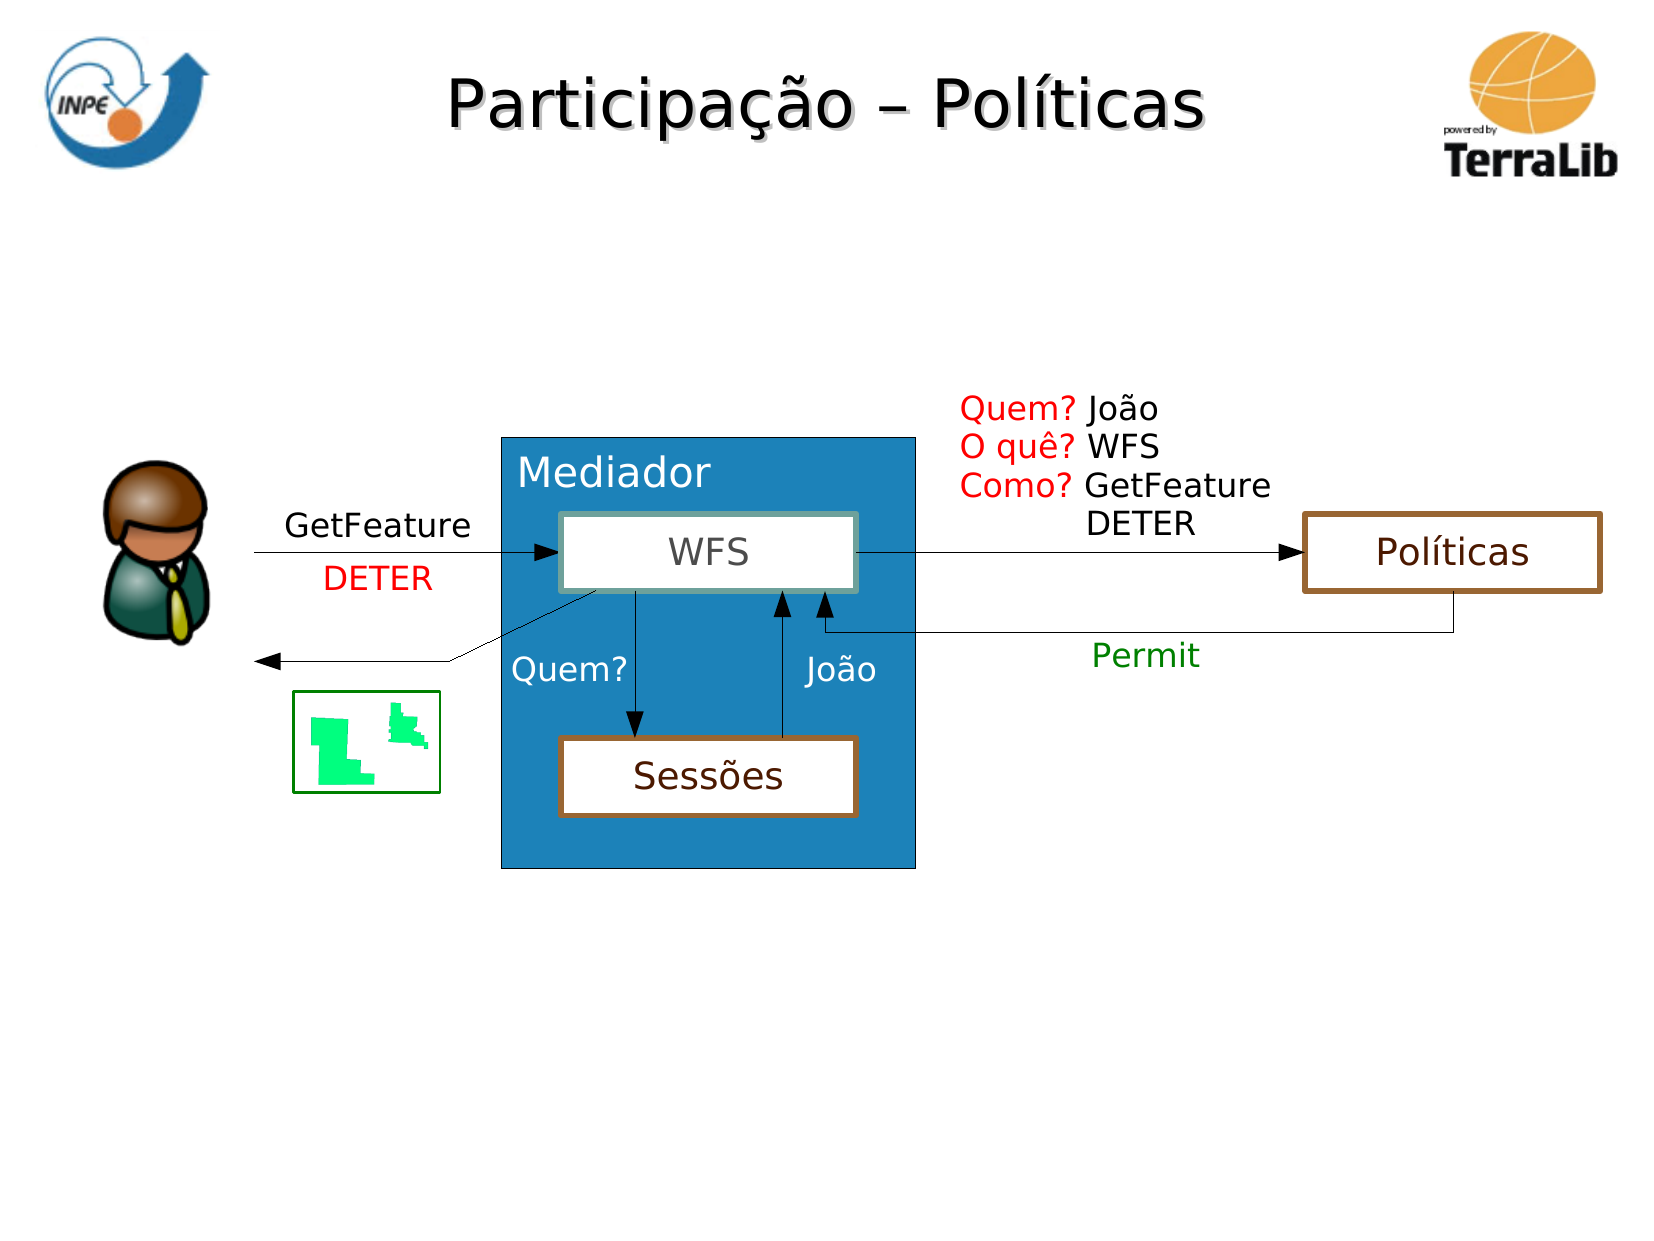

# Participação – Políticas
Quem? João
O quê? WFS
Como? GetFeature
 DETER
Mediador
GetFeature
WFS
Políticas
DETER
Permit
Quem?
João
Sessões